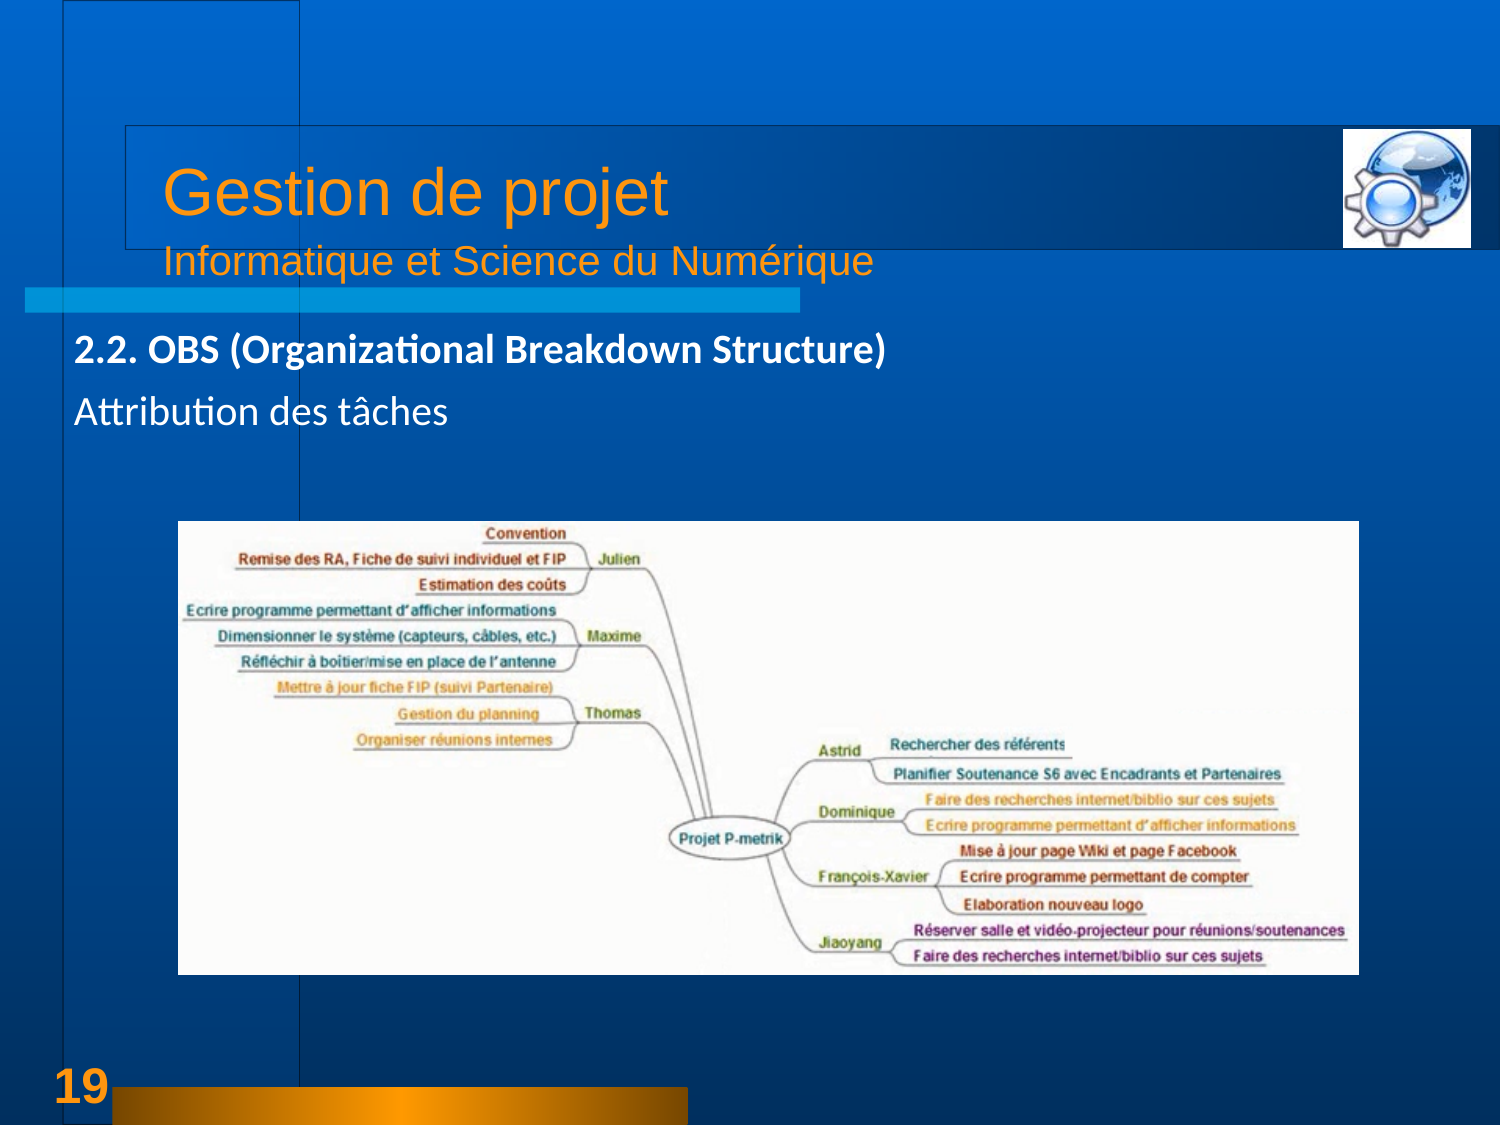

2.2. OBS (Organizational Breakdown Structure)
Attribution des tâches